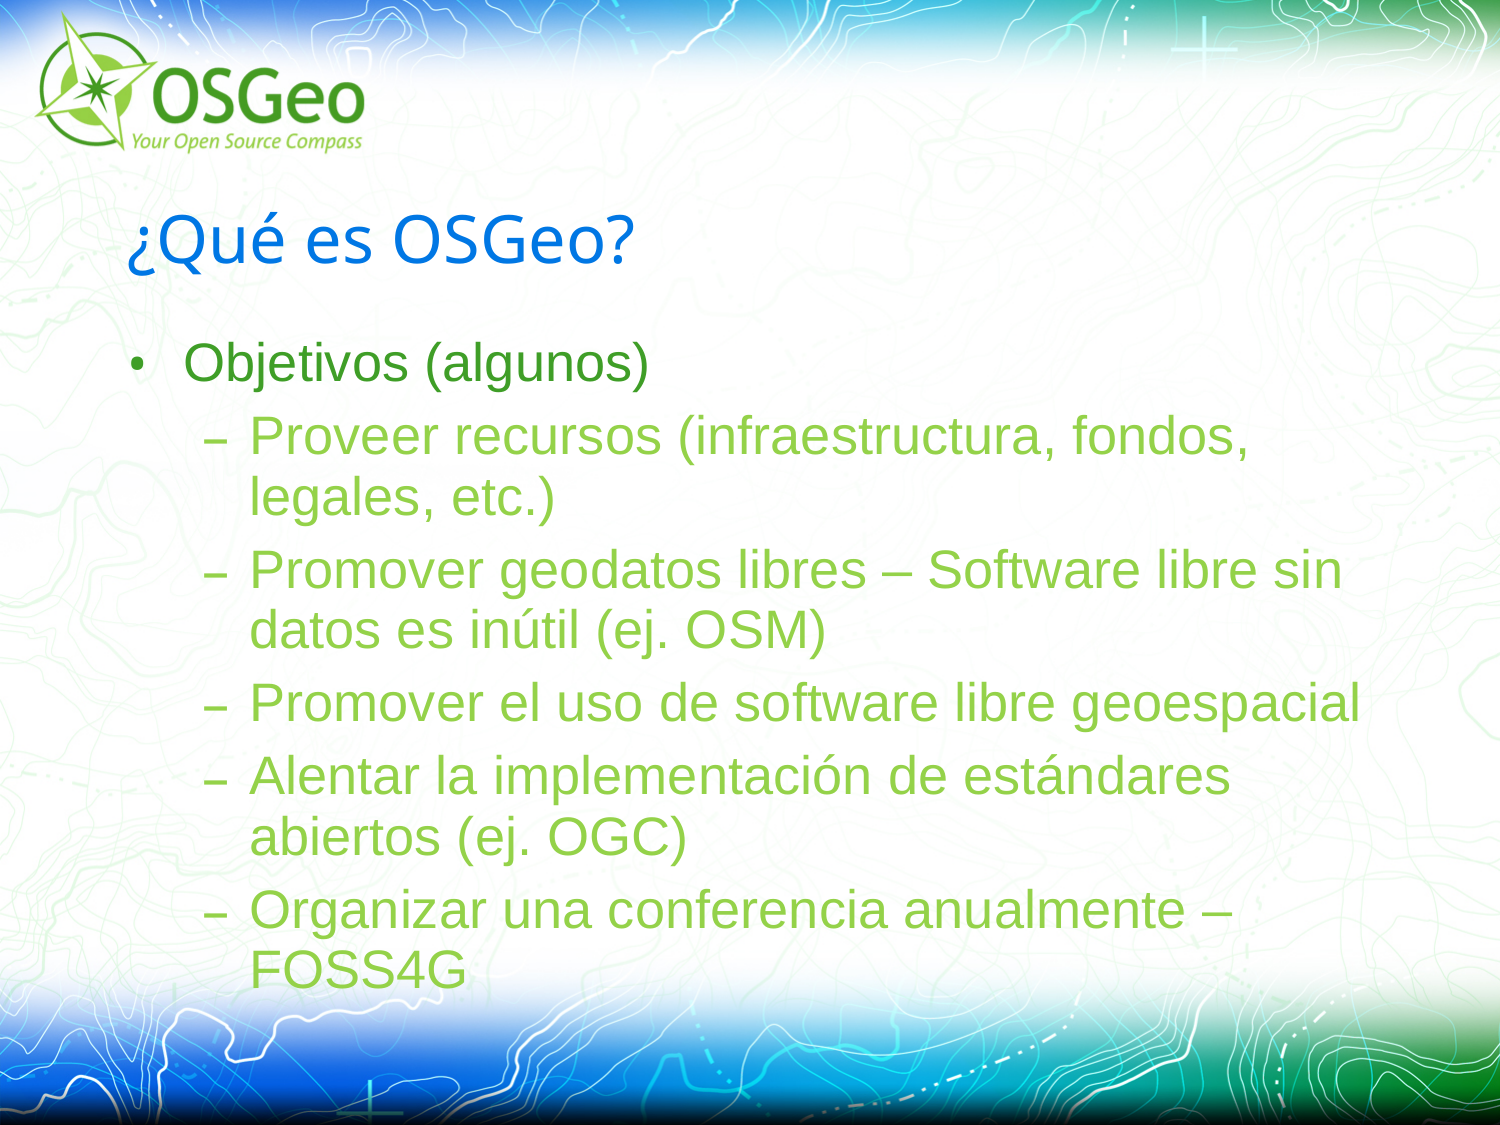

# ¿Qué es OSGeo?
Objetivos (algunos)
Proveer recursos (infraestructura, fondos, legales, etc.)
Promover geodatos libres – Software libre sin datos es inútil (ej. OSM)
Promover el uso de software libre geoespacial
Alentar la implementación de estándares abiertos (ej. OGC)
Organizar una conferencia anualmente – FOSS4G